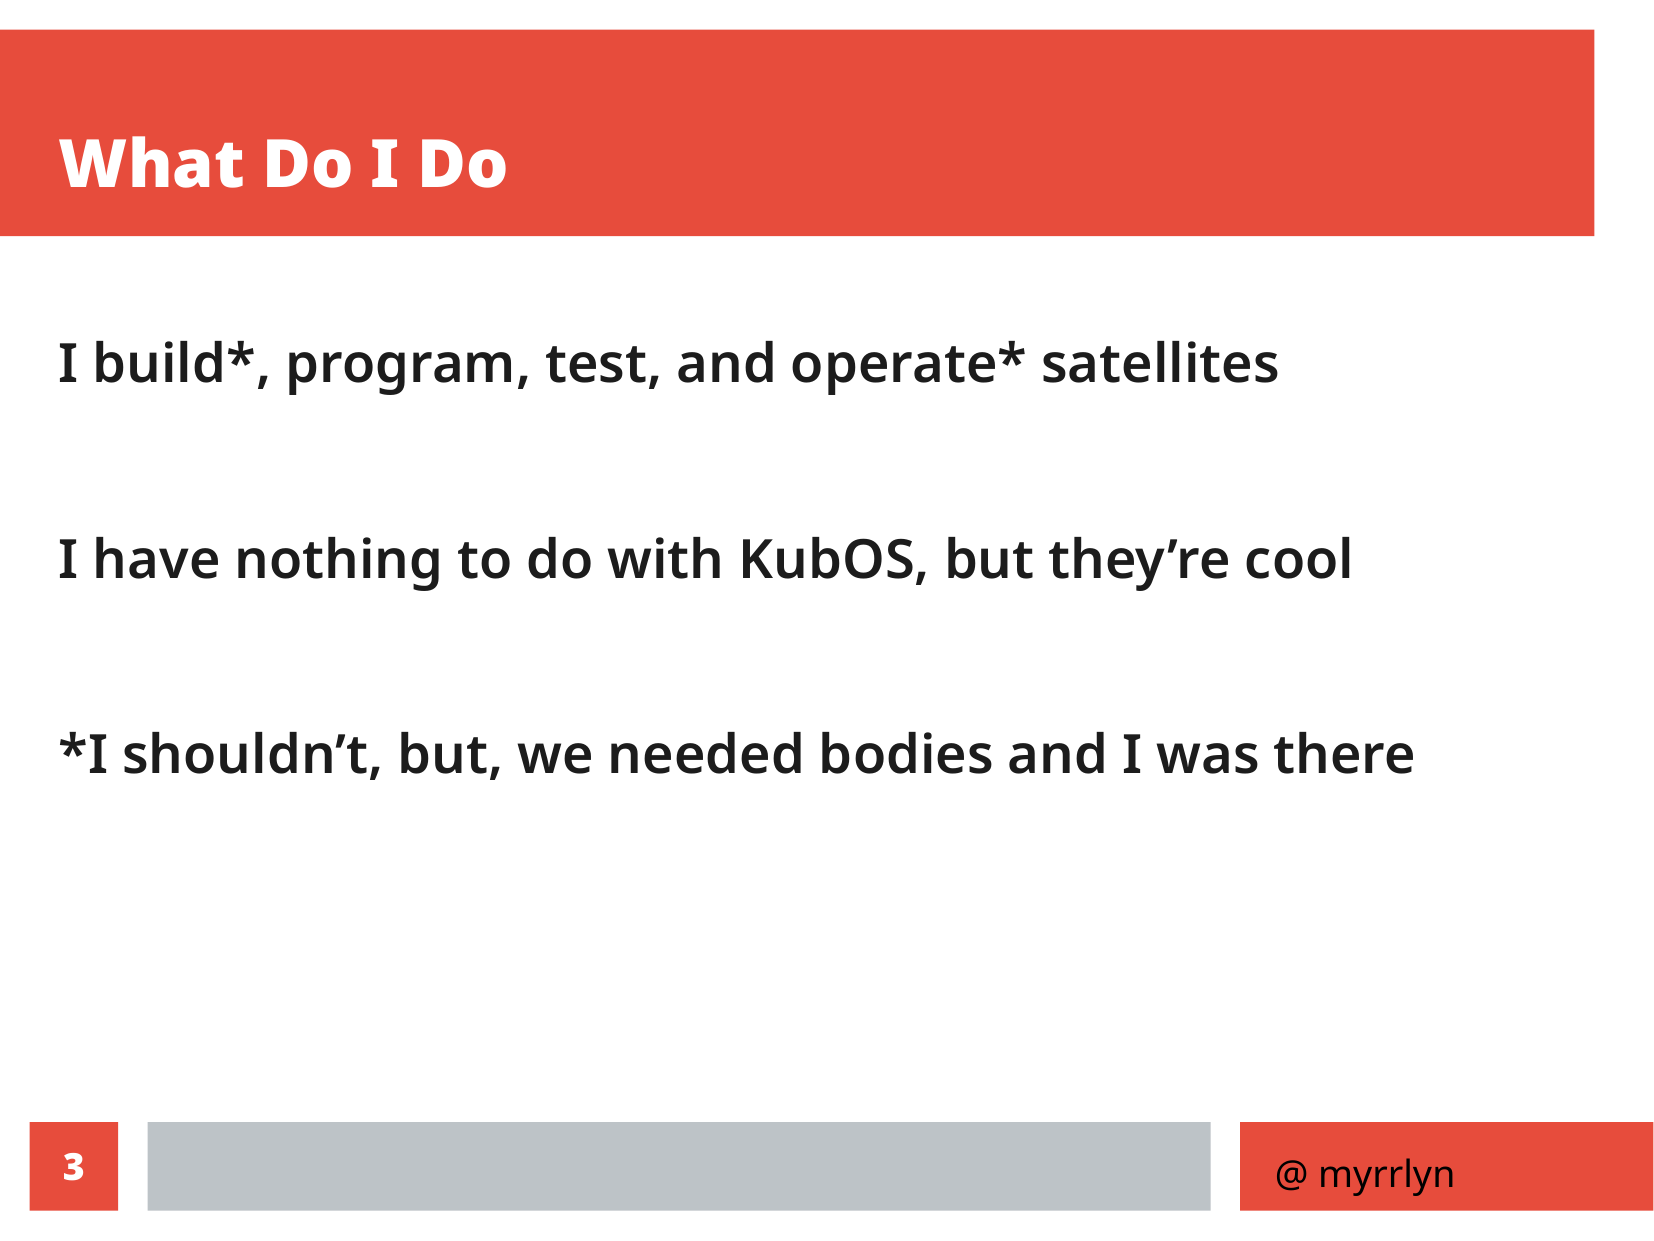

# What Do I Do
I build*, program, test, and operate* satellites
I have nothing to do with KubOS, but they’re cool
*I shouldn’t, but, we needed bodies and I was there
3
@ myrrlyn